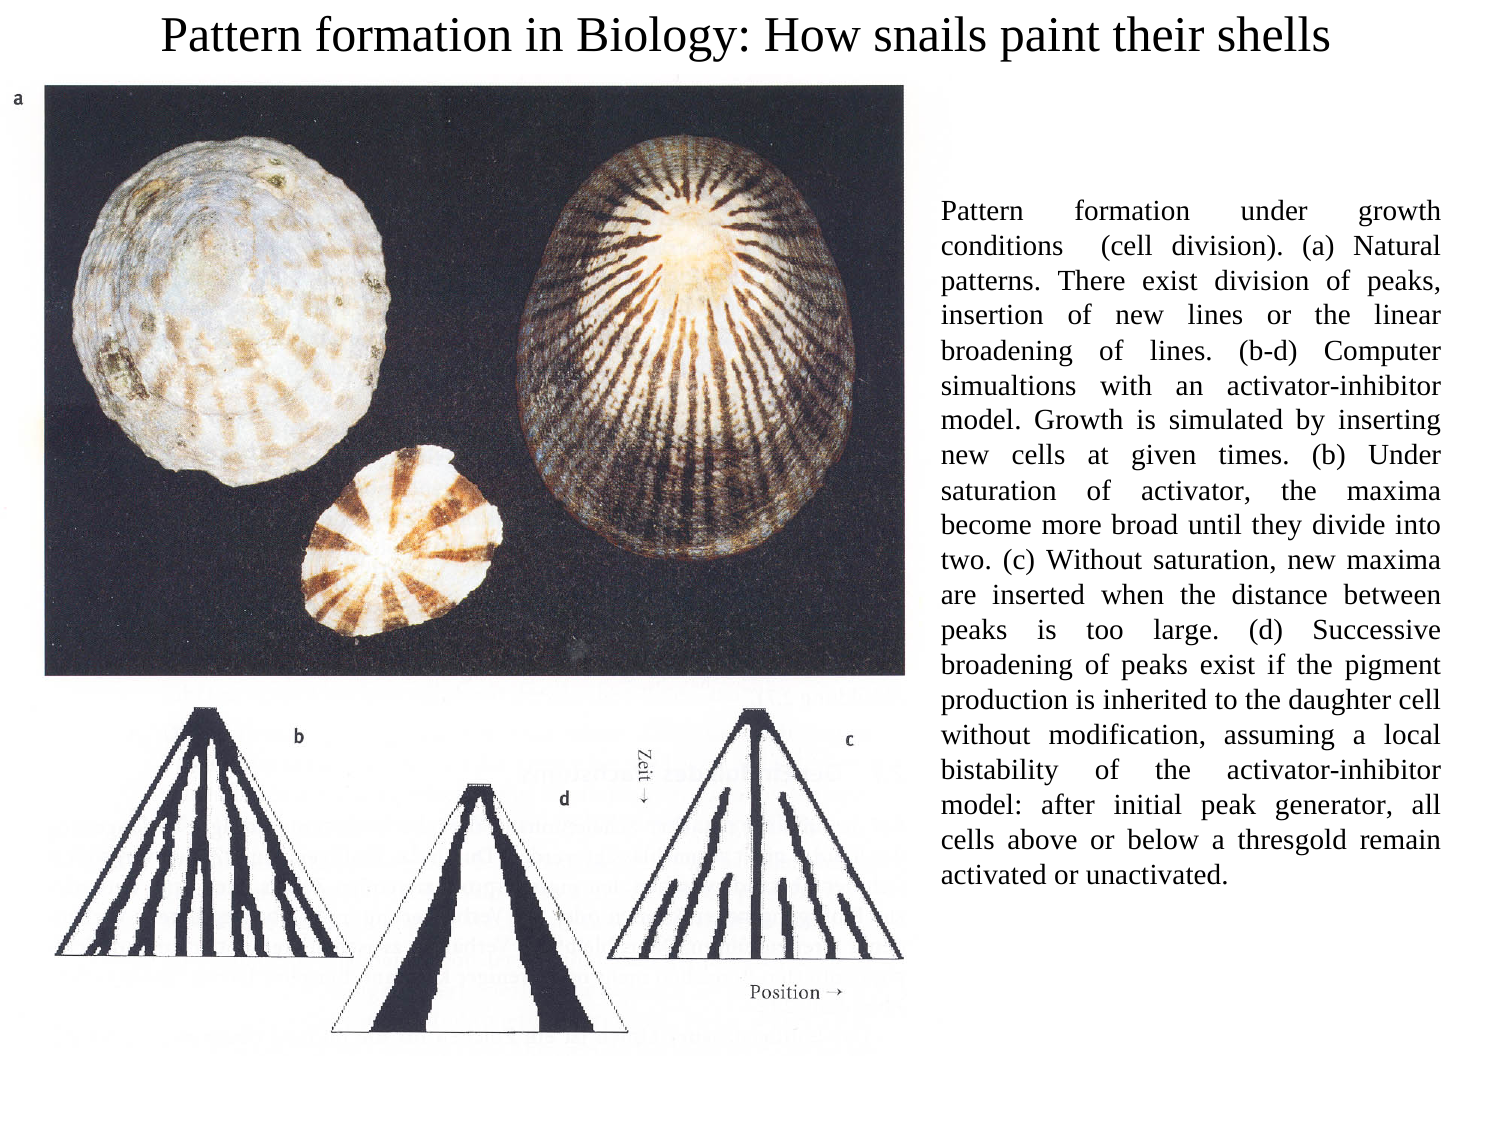

# Pattern formation in Biology: How snails paint their shells
Pattern formation under growth conditions (cell division). (a) Natural patterns. There exist division of peaks, insertion of new lines or the linear broadening of lines. (b-d) Computer simualtions with an activator-inhibitor model. Growth is simulated by inserting new cells at given times. (b) Under saturation of activator, the maxima become more broad until they divide into two. (c) Without saturation, new maxima are inserted when the distance between peaks is too large. (d) Successive broadening of peaks exist if the pigment production is inherited to the daughter cell without modification, assuming a local bistability of the activator-inhibitor model: after initial peak generator, all cells above or below a thresgold remain activated or unactivated.